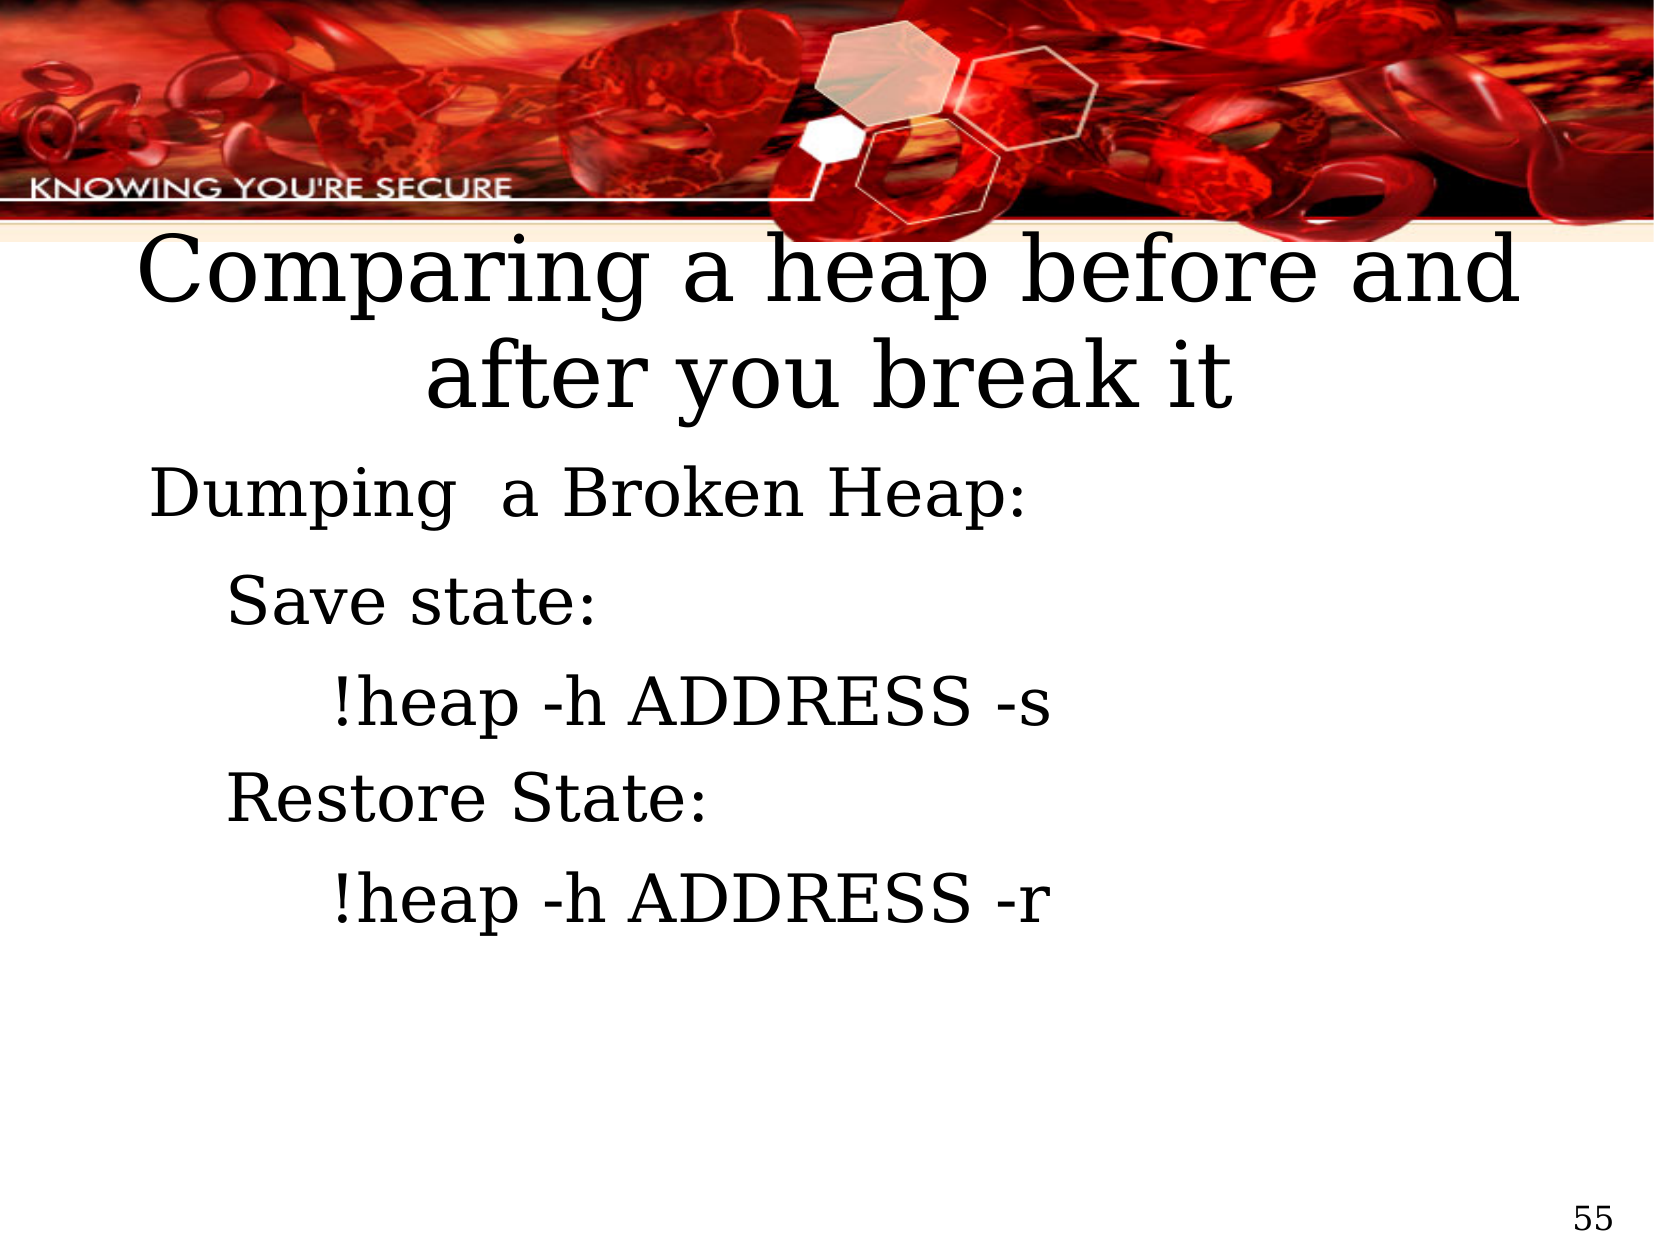

# Comparing a heap before and after you break it
Dumping a Broken Heap:
Save state:
 !heap -h ADDRESS -s
Restore State:
 !heap -h ADDRESS -r